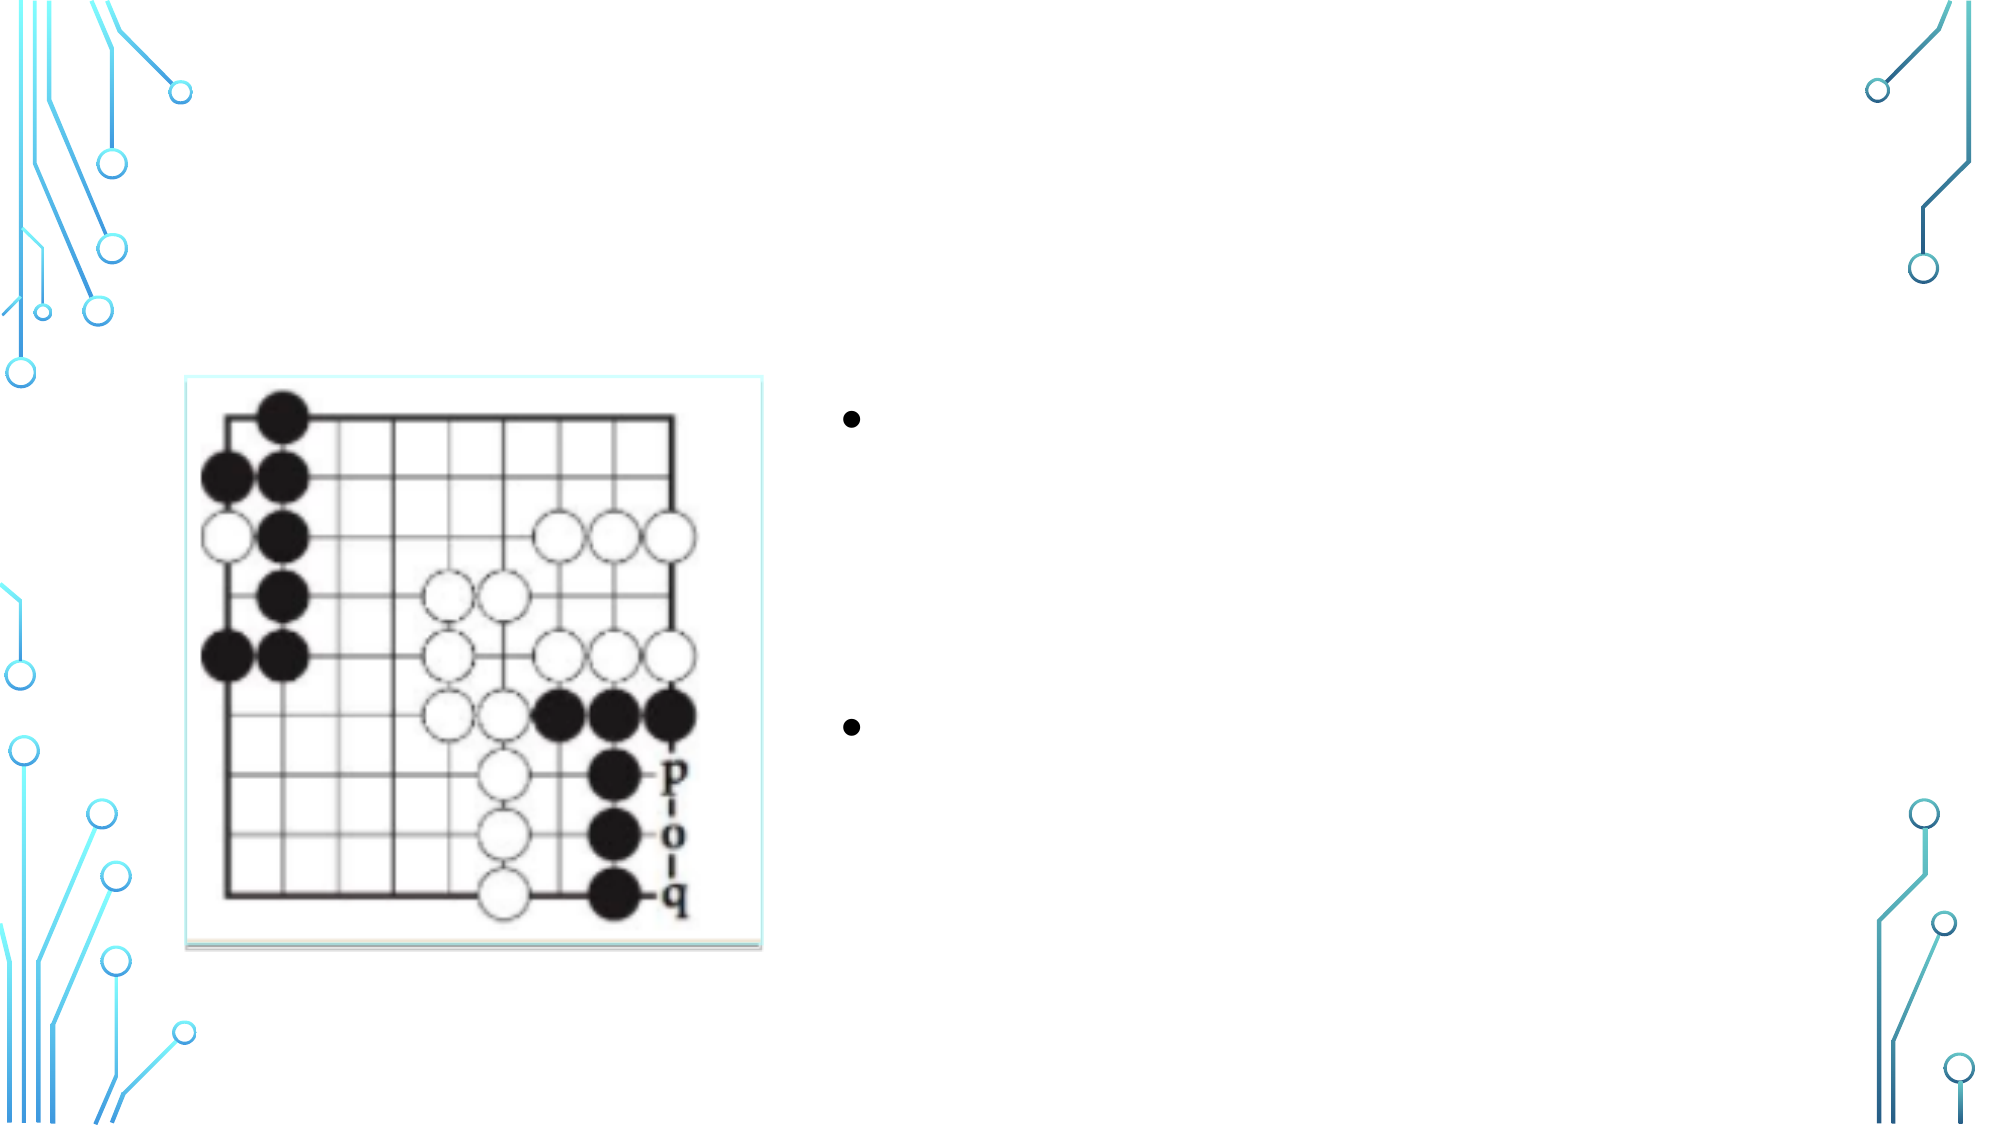

# Živí a Mŕtvi
Na tomto obrázku je vidieť že pokiaľ bude na pozíciu o položený čierny kameň, získame tak oči a niť sa stane živou.
Pokiaľ však na o bude položený bieli kameň, čiernu niť už nebude možné zachrániť a stane sa mŕtvou.